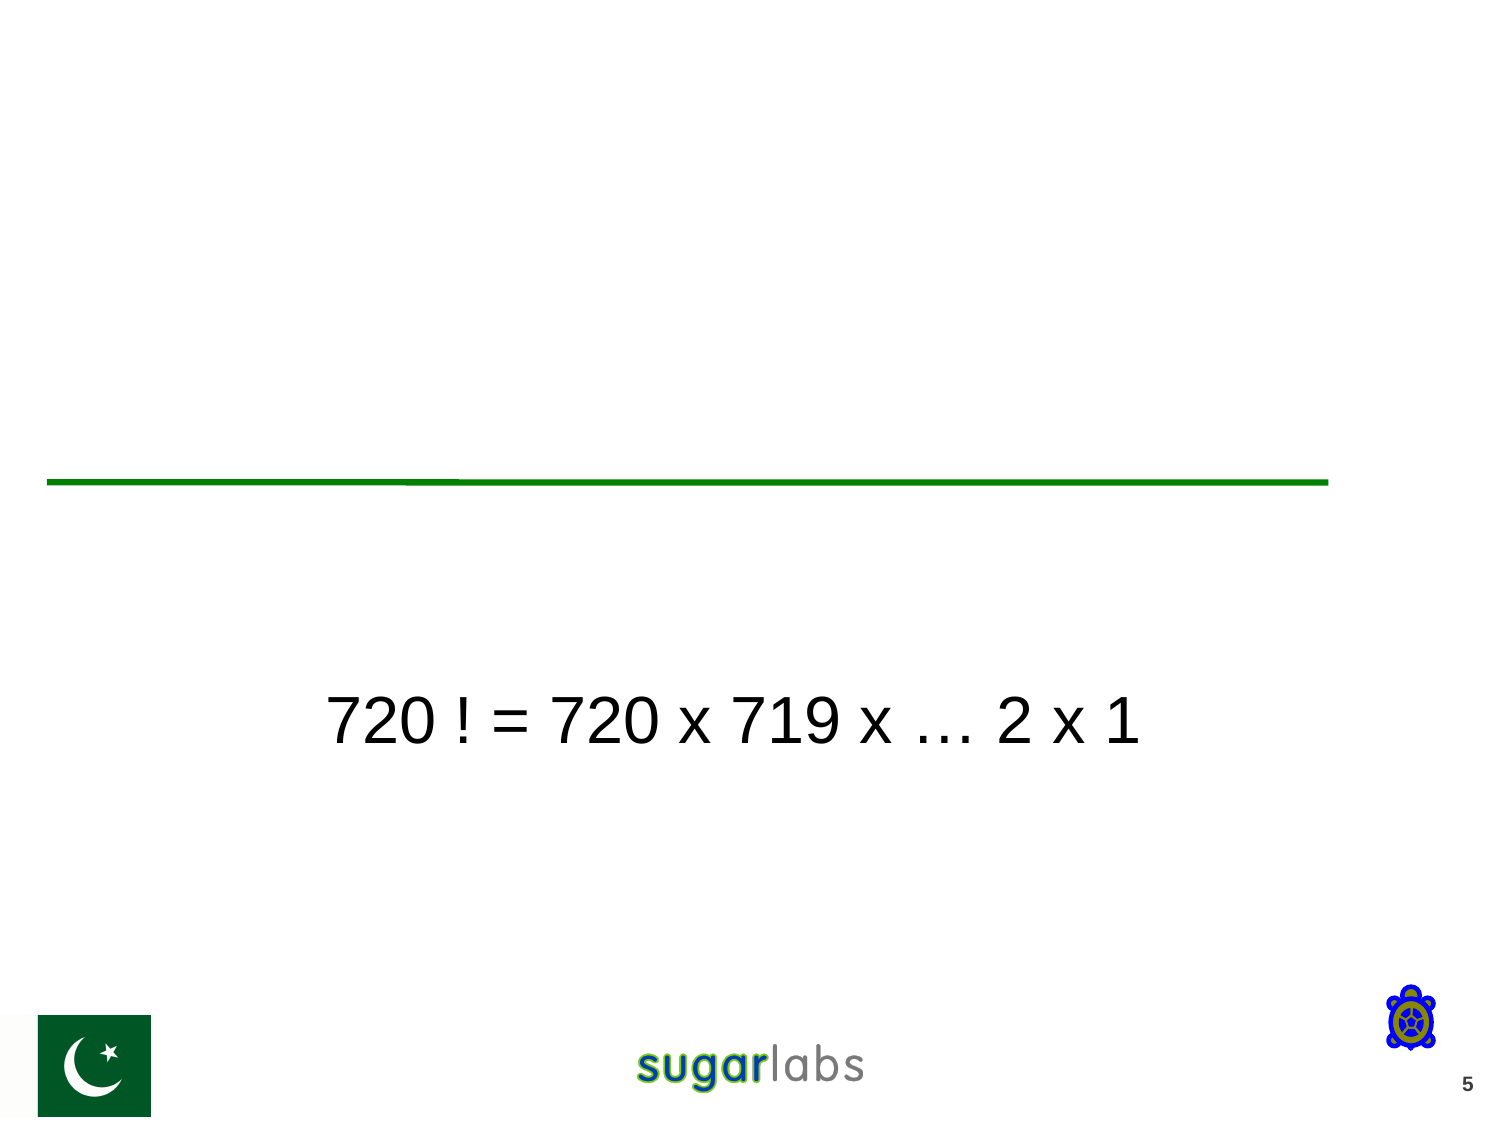

# 720 ! = 720 x 719 x … 2 x 1
5